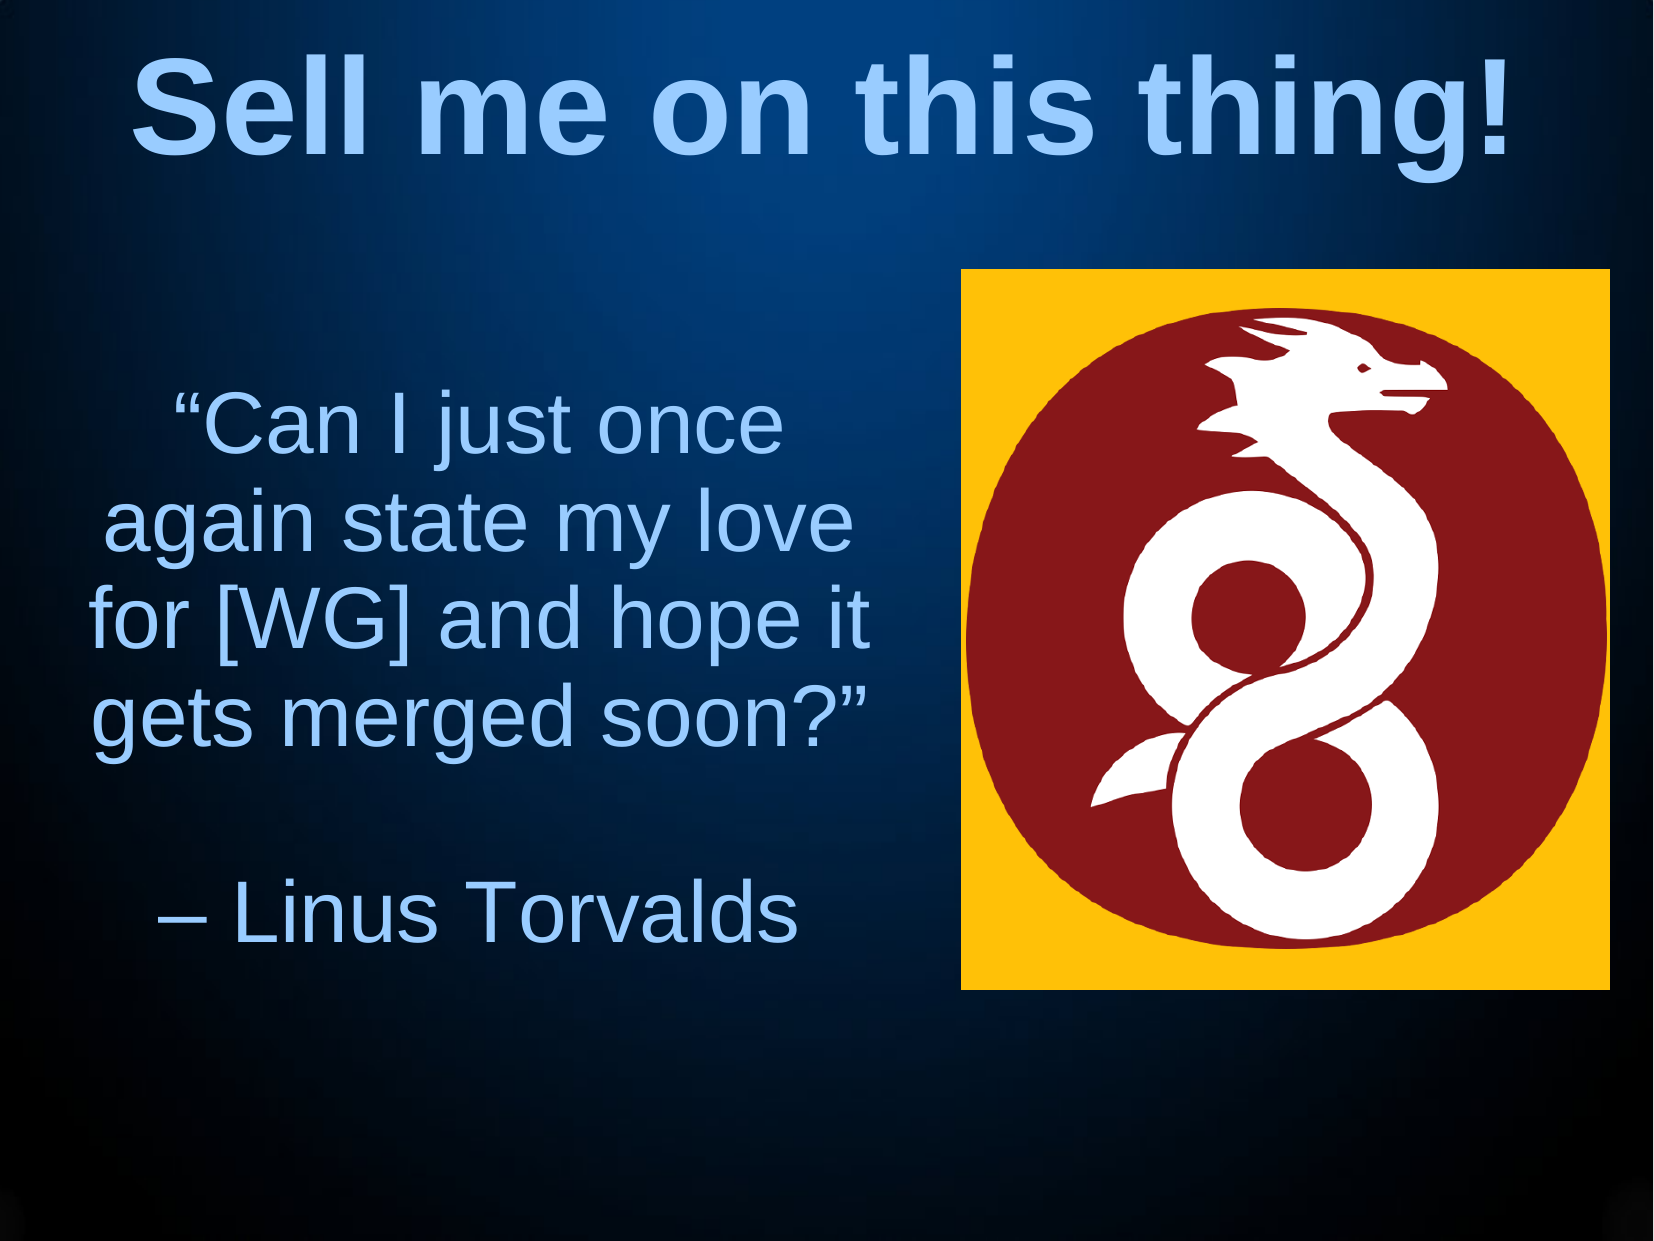

# Sell me on this thing!
“Can I just once again state my love for [WG] and hope it gets merged soon?”
– Linus Torvalds